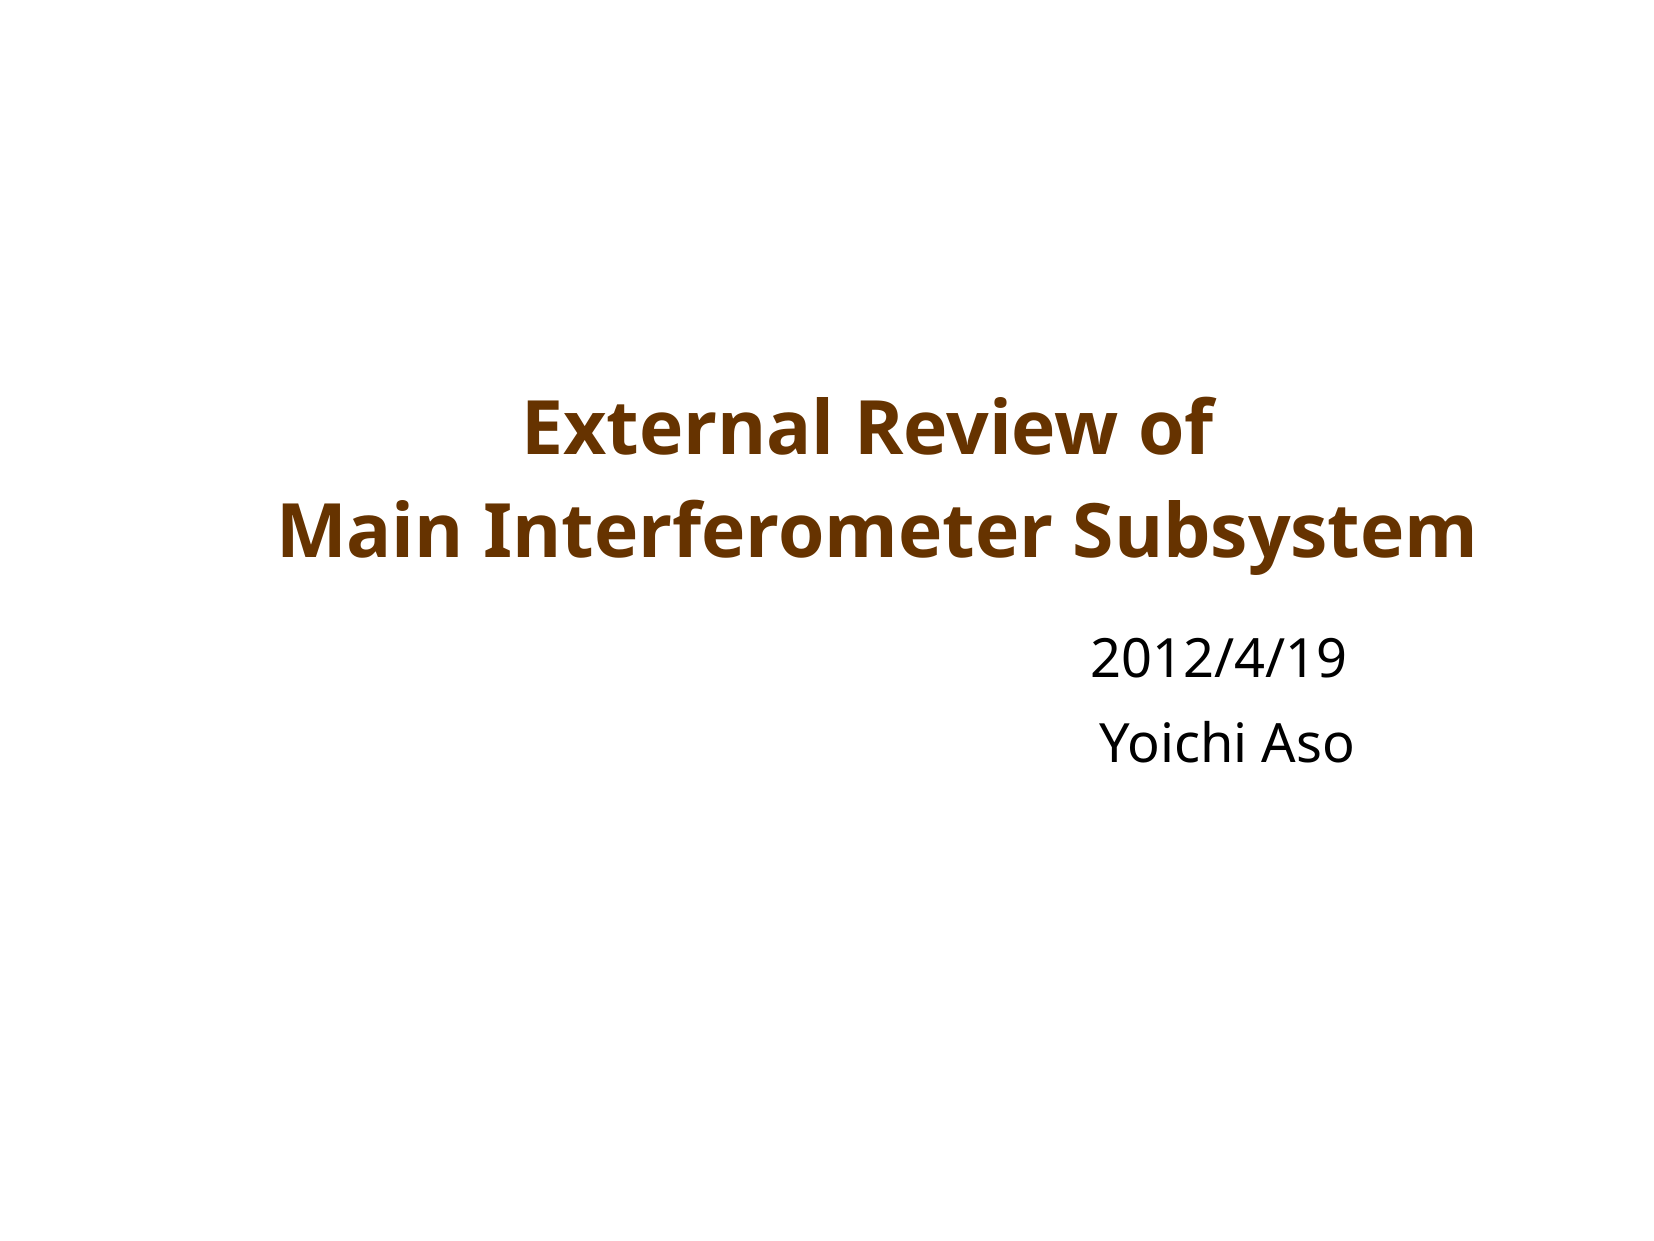

External Review of
Main Interferometer Subsystem
2012/4/19
Yoichi Aso